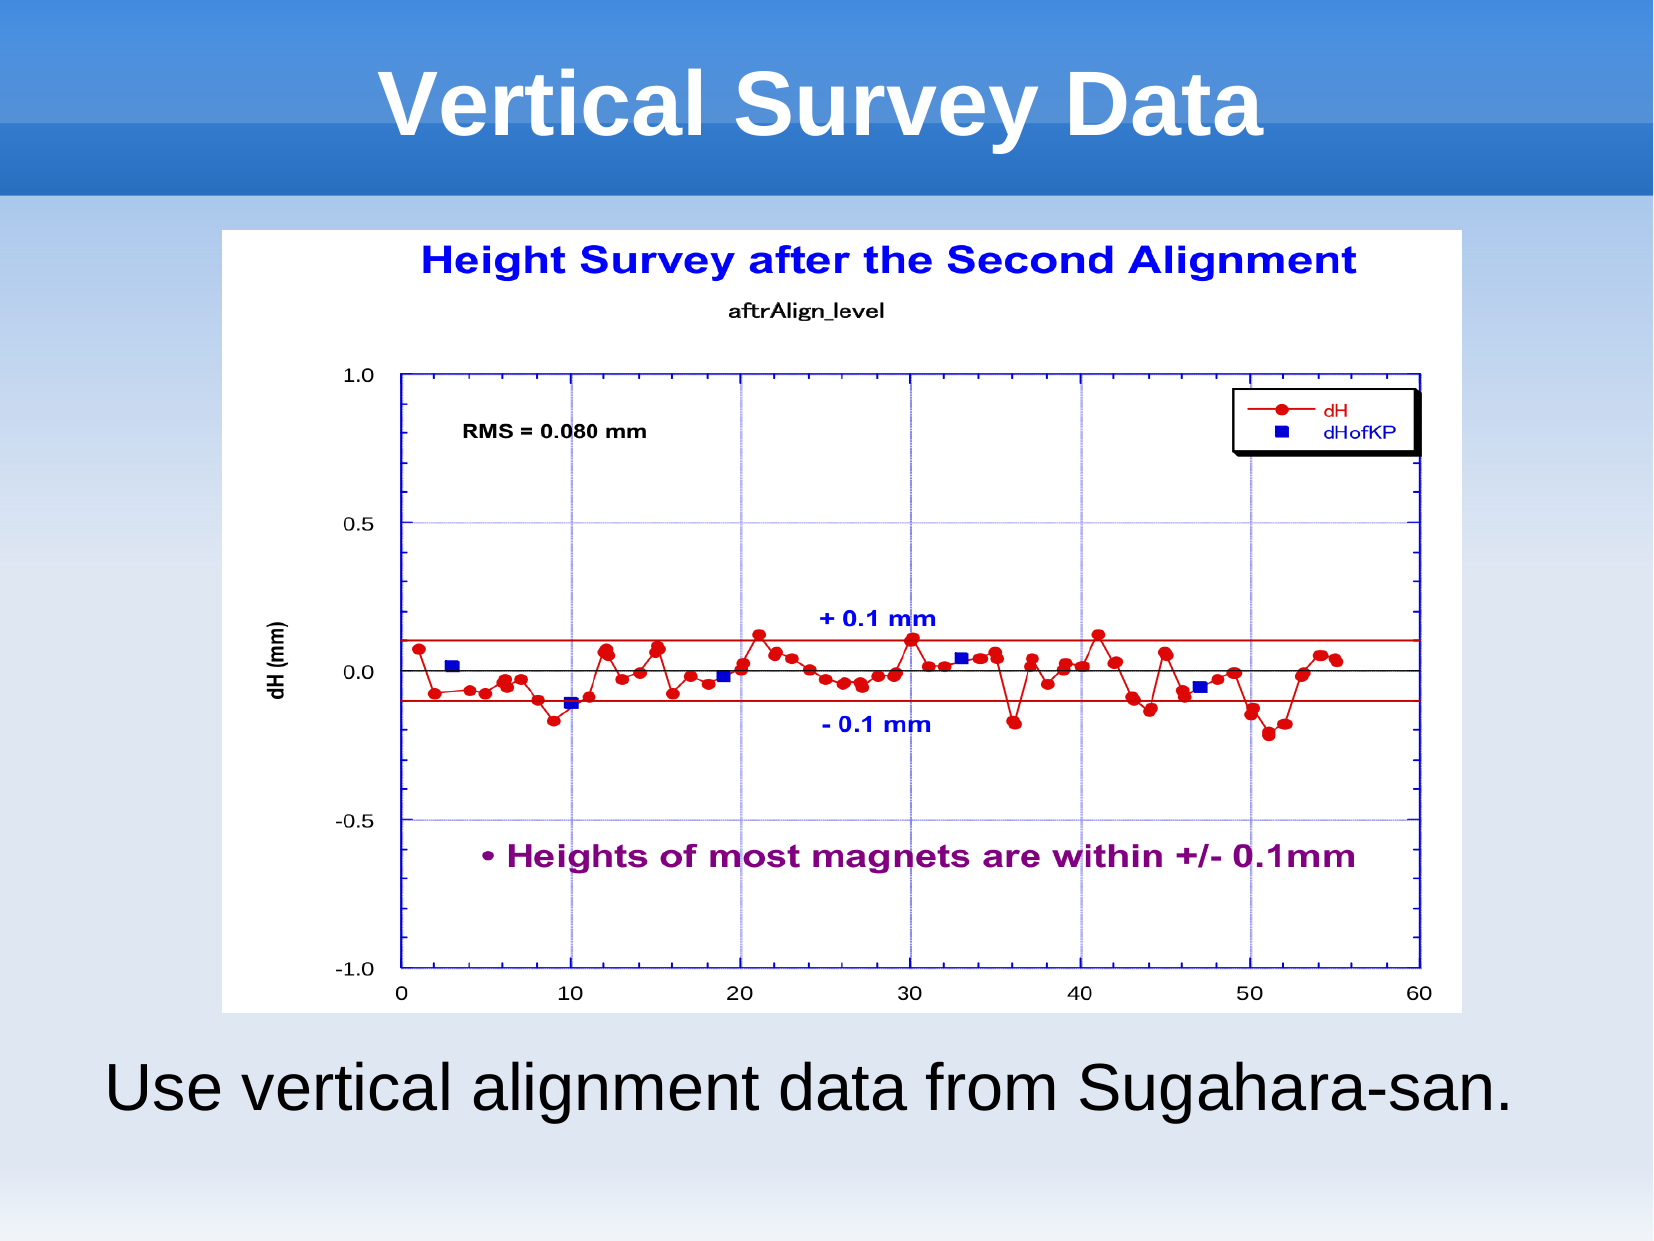

# Vertical Survey Data
Use vertical alignment data from Sugahara-san.